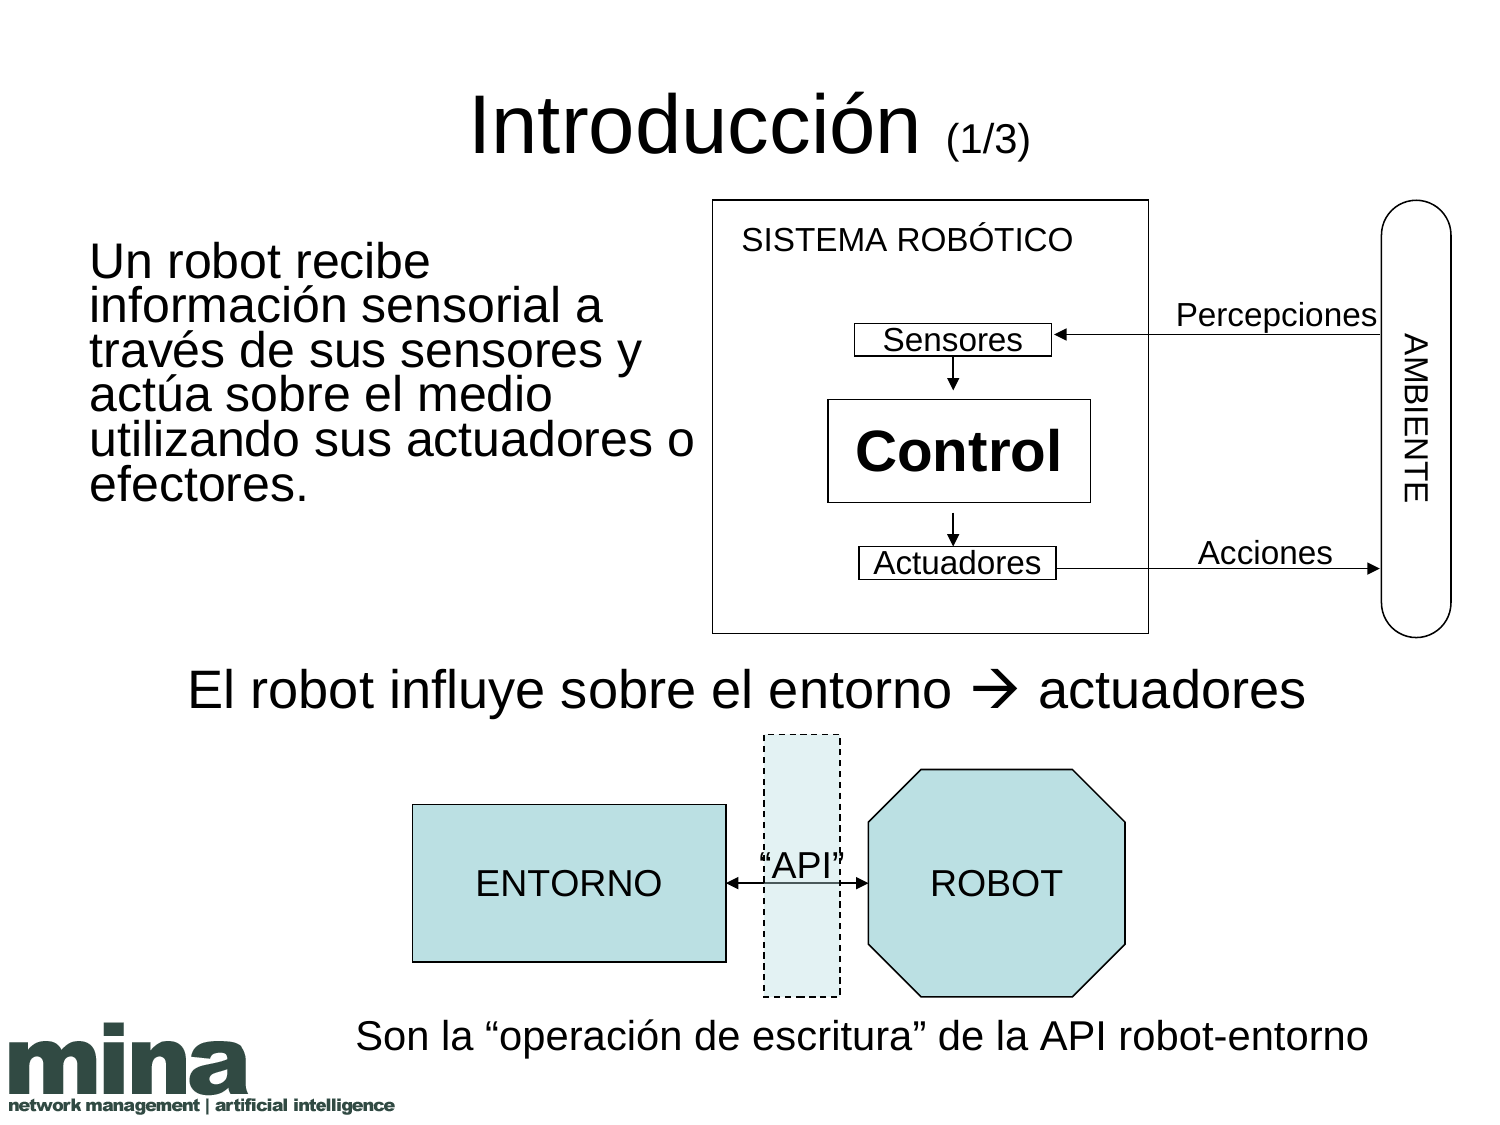

# Introducción (1/3)
SISTEMA ROBÓTICO
Percepciones
Sensores
AMBIENTE
Control
Acciones
Actuadores
Un robot recibe información sensorial a través de sus sensores y actúa sobre el medio utilizando sus actuadores o efectores.
El robot influye sobre el entorno  actuadores
“API”
ROBOT
ENTORNO
Son la “operación de escritura” de la API robot-entorno